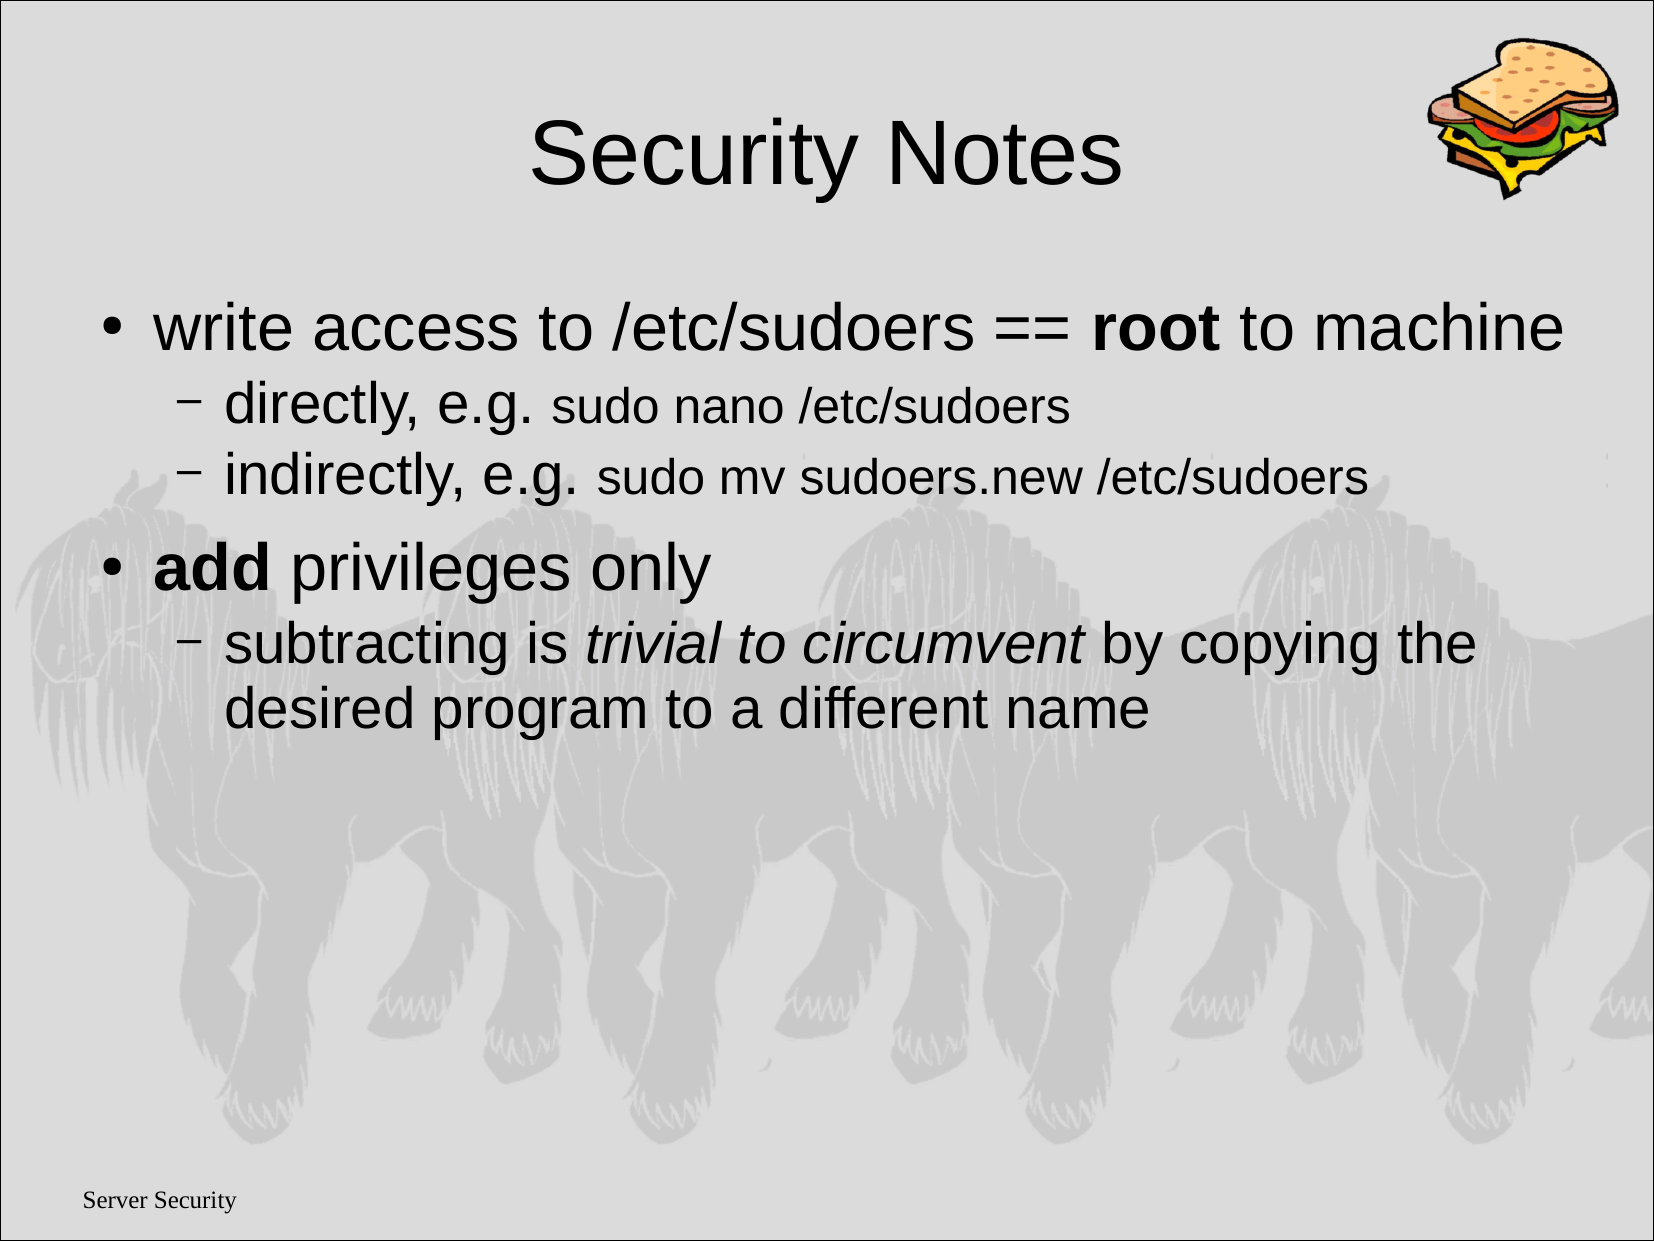

# Security Notes
write access to /etc/sudoers == root to machine
directly, e.g. sudo nano /etc/sudoers
indirectly, e.g. sudo mv sudoers.new /etc/sudoers
add privileges only
subtracting is trivial to circumvent by copying the desired program to a different name